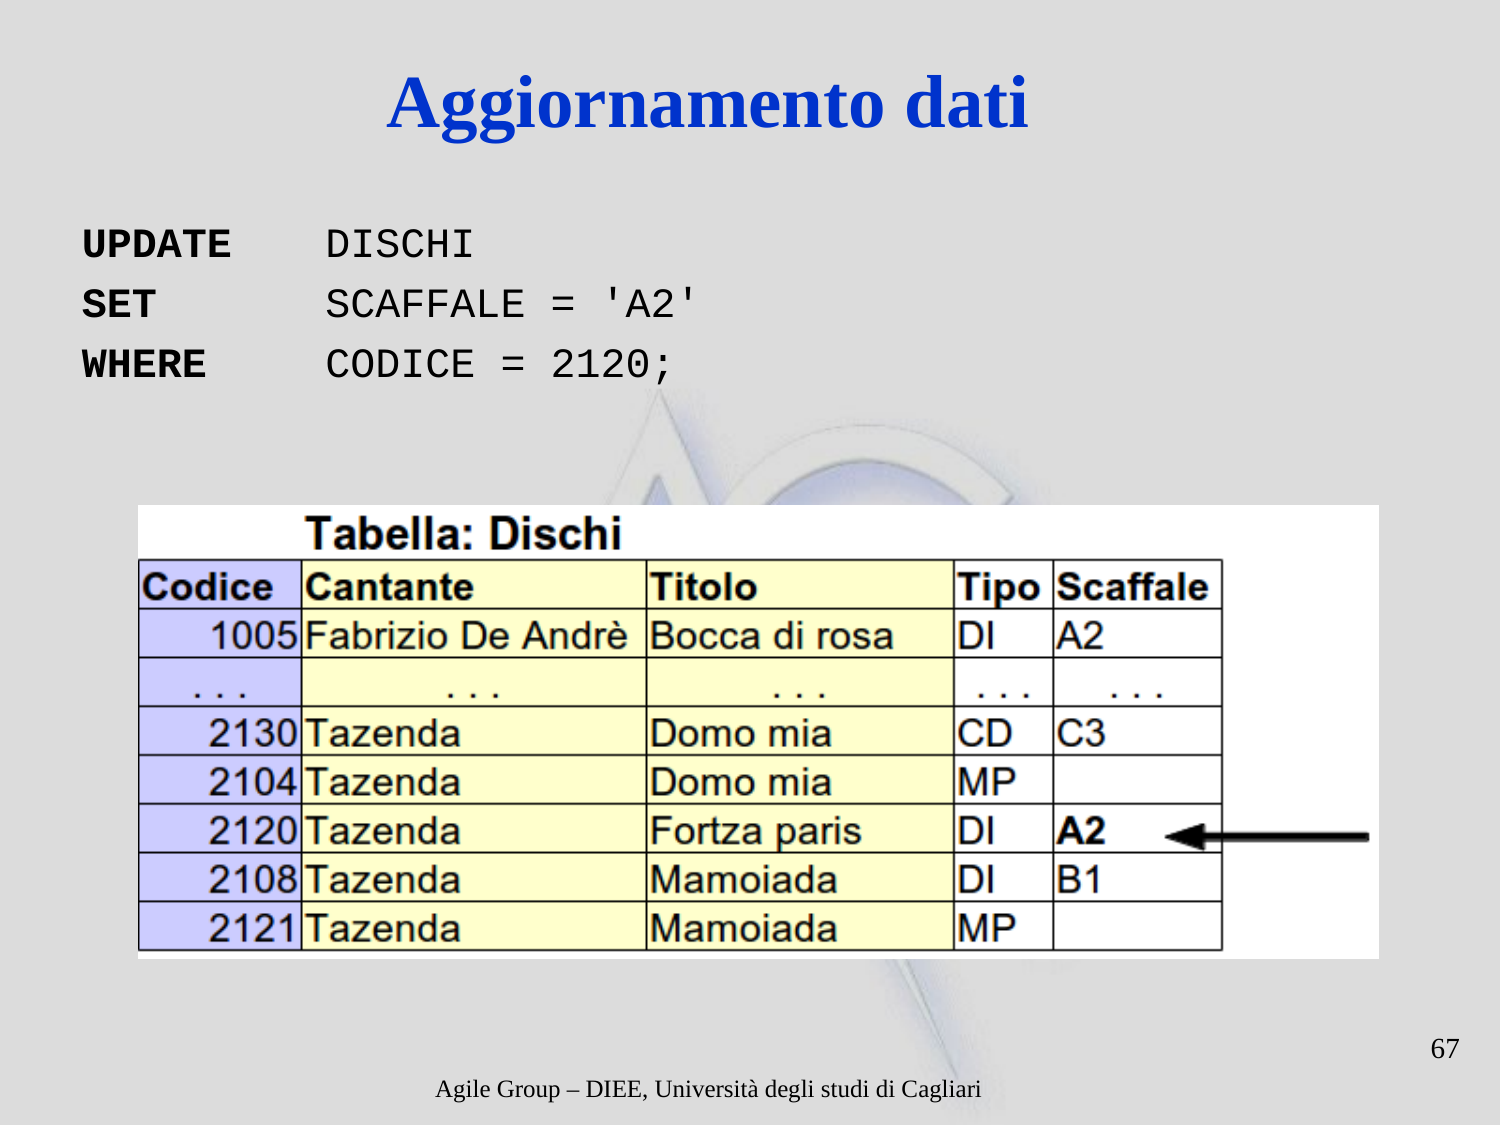

# Aggiornamento dati
UPDATE	DISCHI
SET		SCAFFALE = 'A2'
WHERE	CODICE = 2120;
67